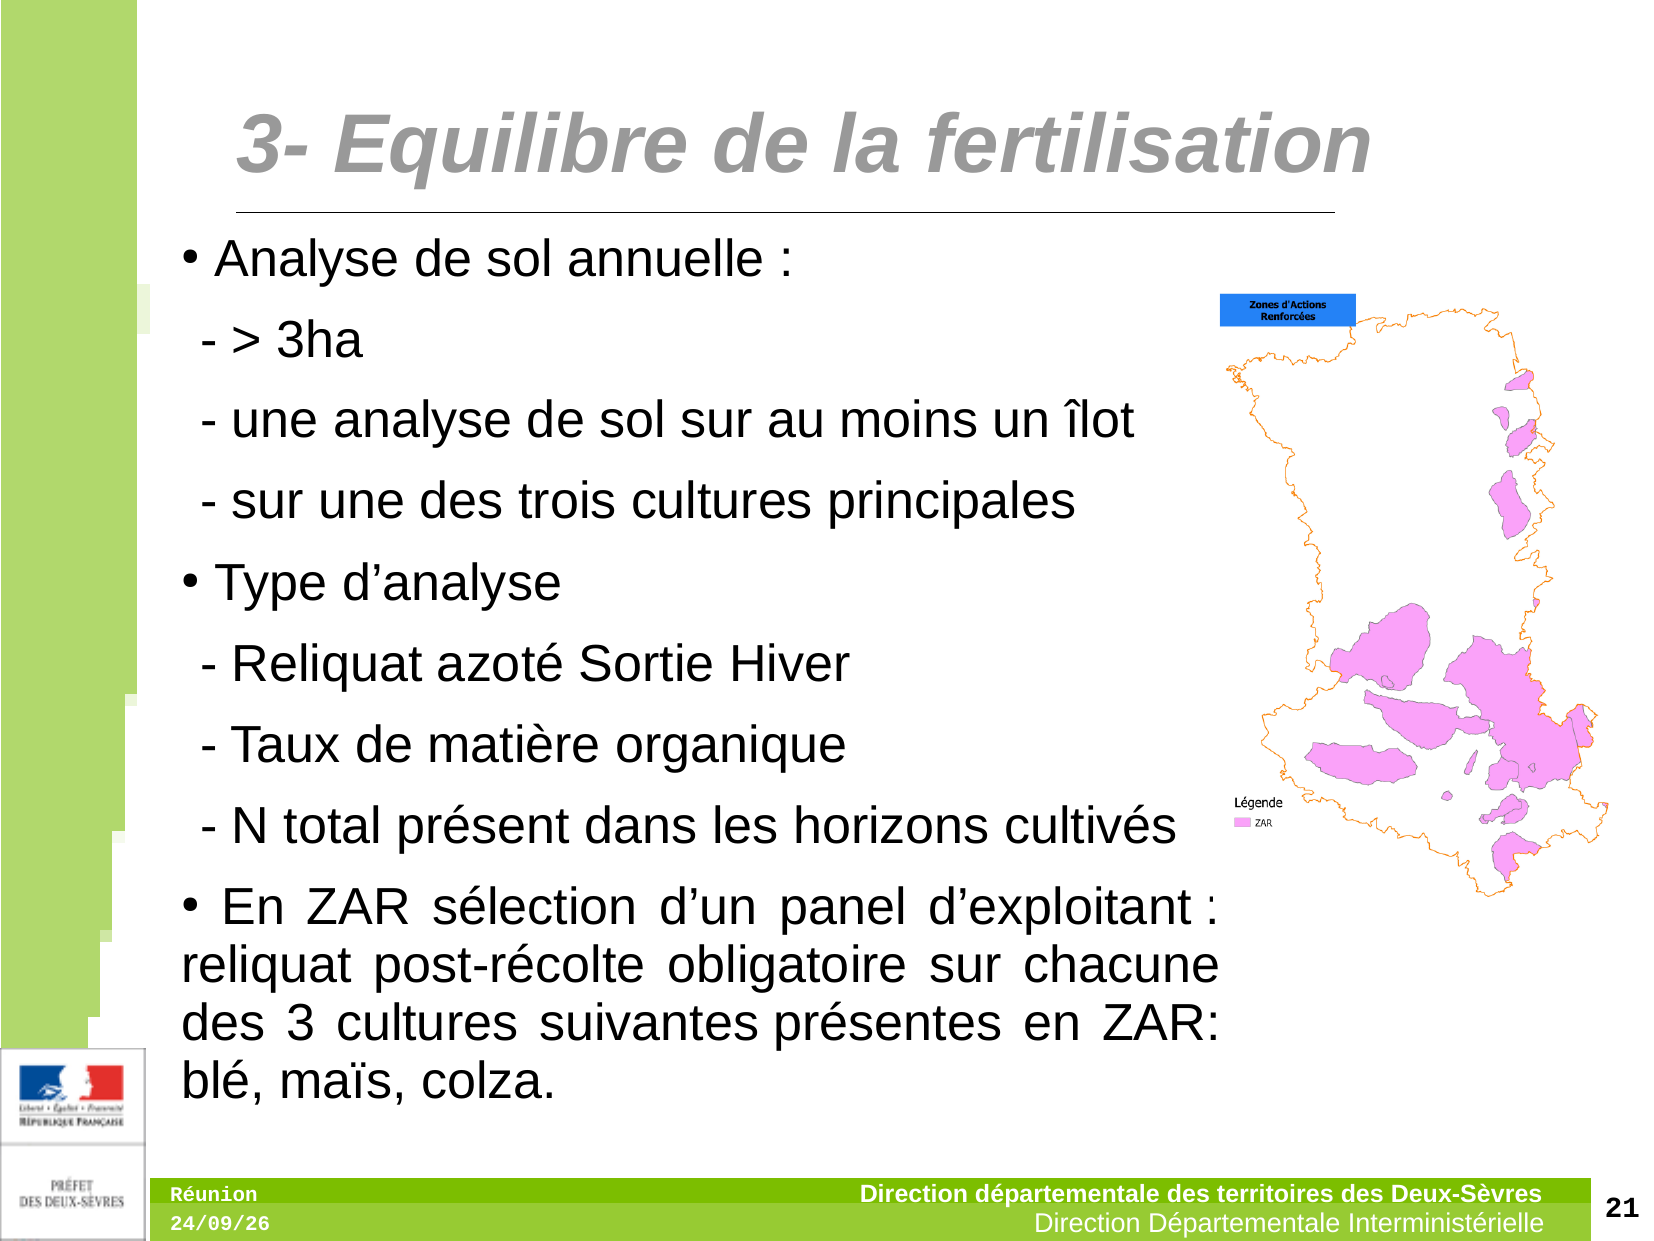

# 3- Equilibre de la fertilisation
 Analyse de sol annuelle :
- > 3ha
- une analyse de sol sur au moins un îlot
- sur une des trois cultures principales
 Type d’analyse
- Reliquat azoté Sortie Hiver
- Taux de matière organique
- N total présent dans les horizons cultivés
 En ZAR sélection d’un panel d’exploitant : reliquat post-récolte obligatoire sur chacune des 3 cultures suivantes présentes en ZAR: blé, maïs, colza.
Réunion